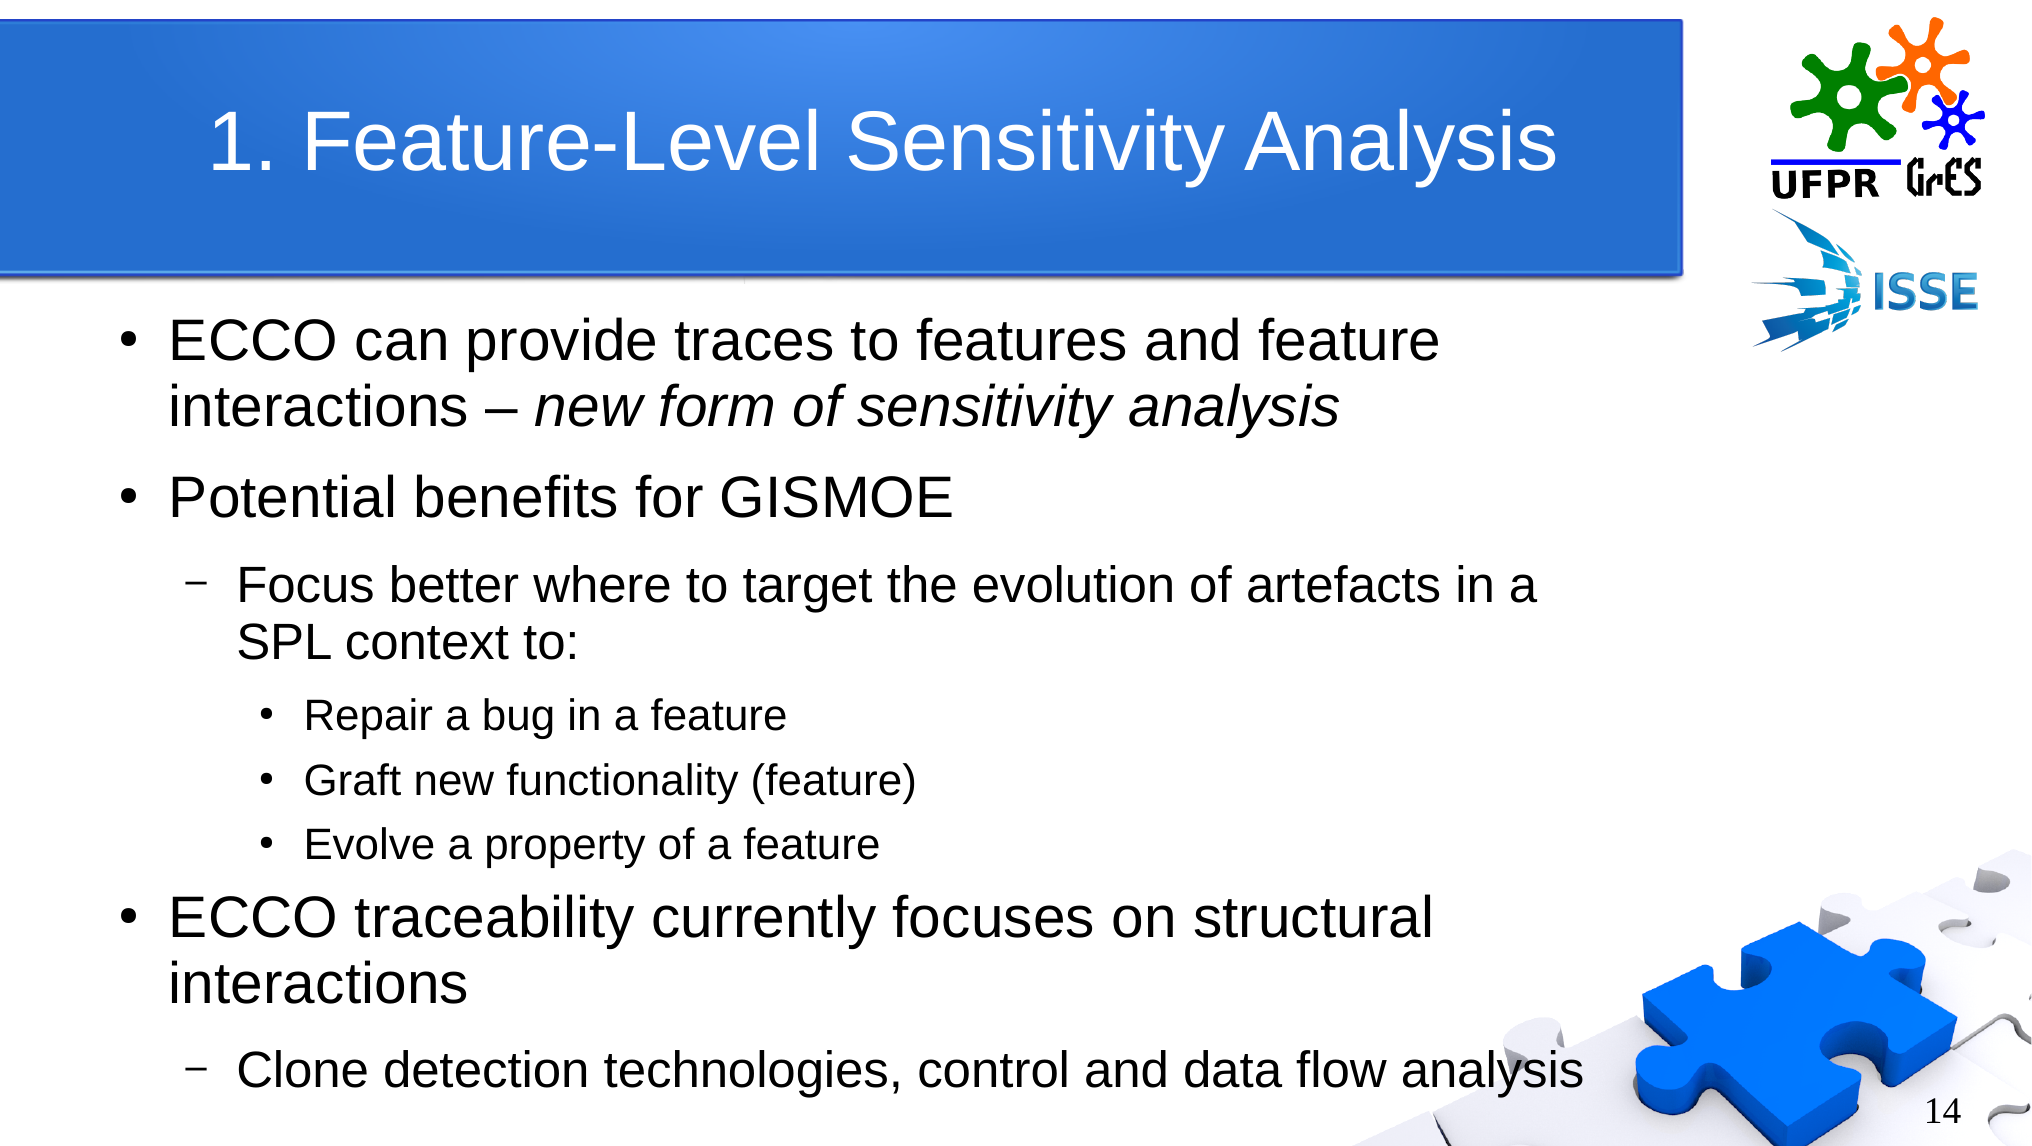

# 1. Feature-Level Sensitivity Analysis
ECCO can provide traces to features and feature interactions – new form of sensitivity analysis
Potential benefits for GISMOE
Focus better where to target the evolution of artefacts in a SPL context to:
Repair a bug in a feature
Graft new functionality (feature)
Evolve a property of a feature
ECCO traceability currently focuses on structural interactions
Clone detection technologies, control and data flow analysis
14